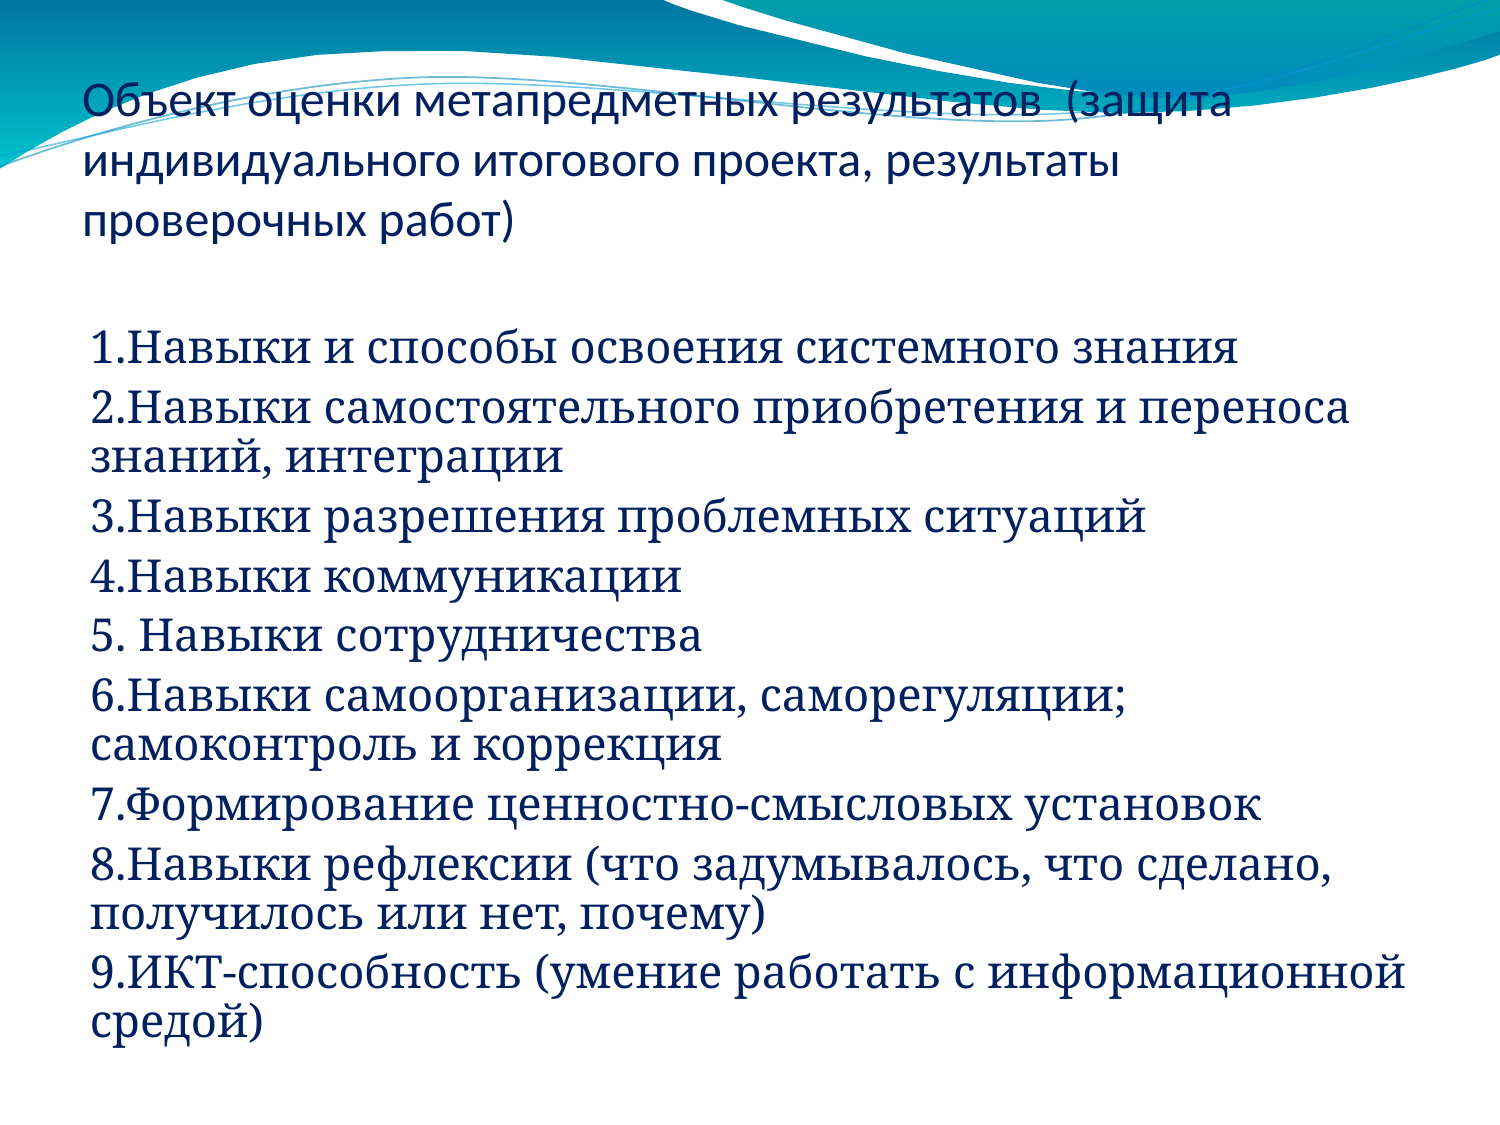

# Объект оценки метапредметных результатов (защита индивидуального итогового проекта, результаты проверочных работ)
1.Навыки и способы освоения системного знания
2.Навыки самостоятельного приобретения и переноса знаний, интеграции
3.Навыки разрешения проблемных ситуаций
4.Навыки коммуникации
5. Навыки сотрудничества
6.Навыки самоорганизации, саморегуляции; самоконтроль и коррекция
7.Формирование ценностно-смысловых установок
8.Навыки рефлексии (что задумывалось, что сделано, получилось или нет, почему)
9.ИКТ-способность (умение работать с информационной средой)